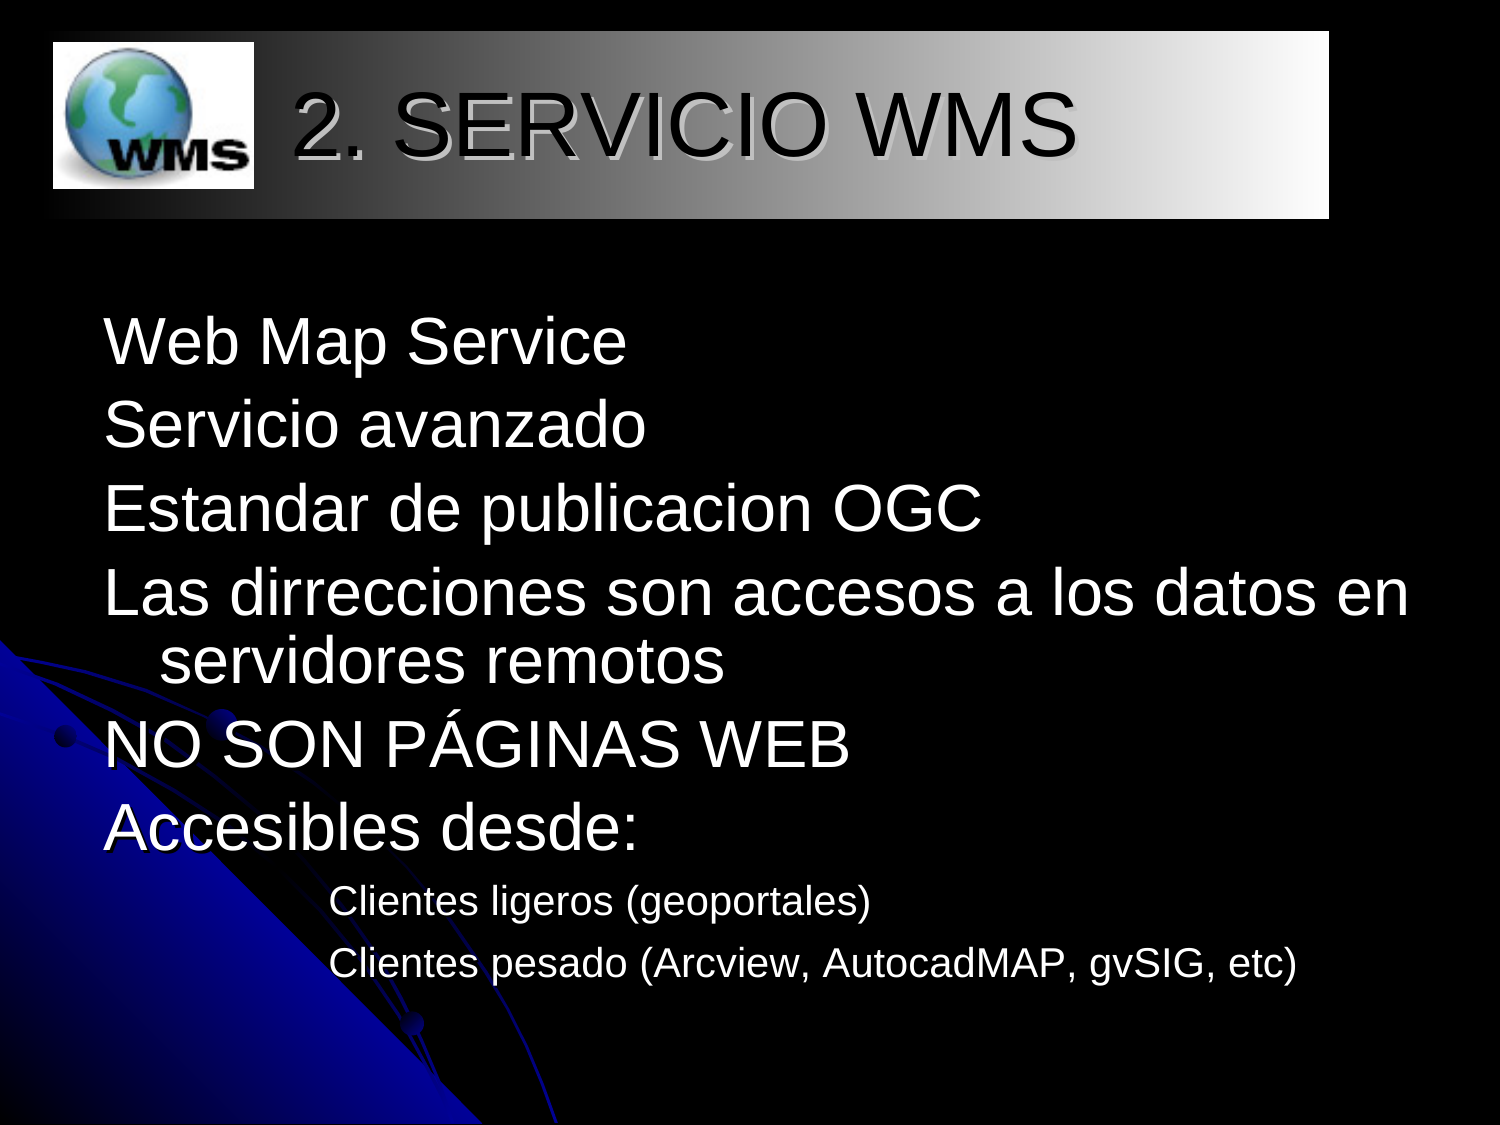

2. SERVICIO WMS
# Web Map Service
Servicio avanzado
Estandar de publicacion OGC
Las dirrecciones son accesos a los datos en servidores remotos
NO SON PÁGINAS WEB
Accesibles desde:
Clientes ligeros (geoportales)‏
Clientes pesado (Arcview, AutocadMAP, gvSIG, etc)‏